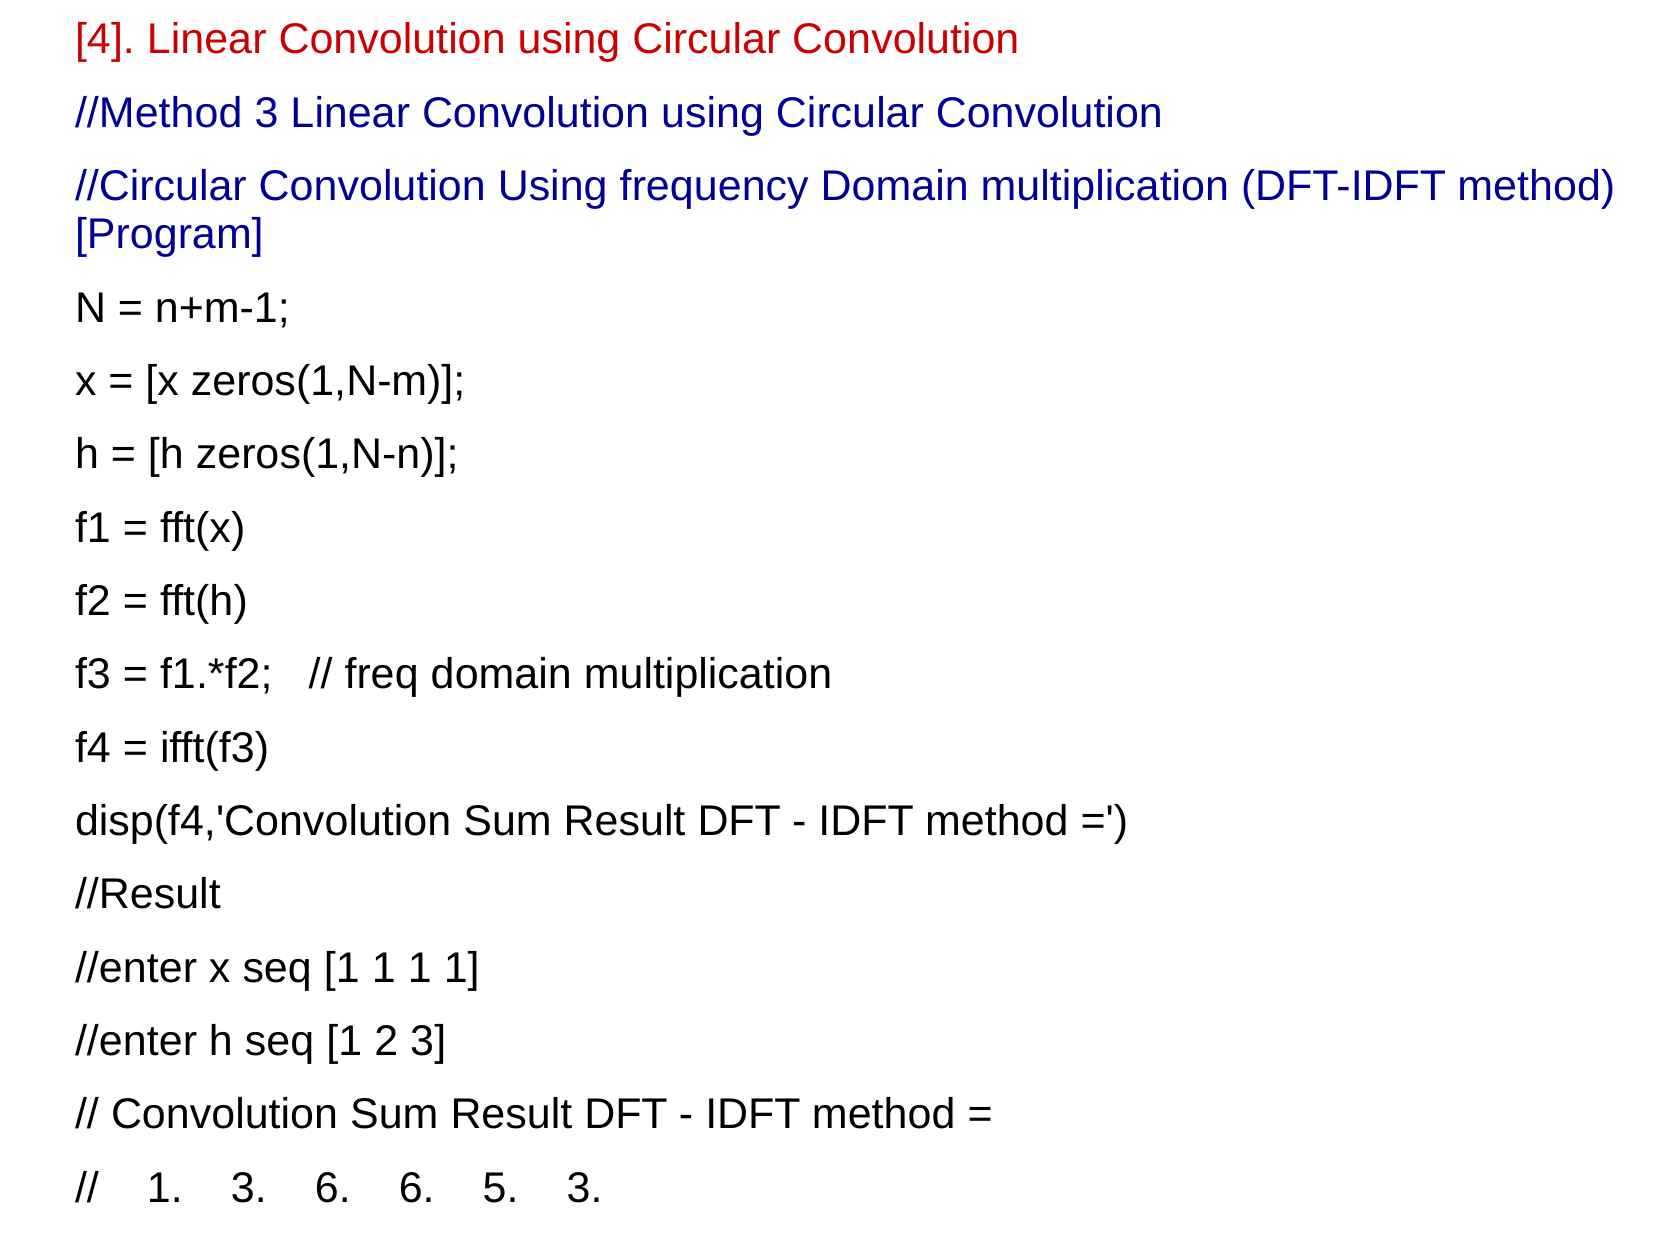

# [4]. Linear Convolution using Circular Convolution
//Method 3 Linear Convolution using Circular Convolution
//Circular Convolution Using frequency Domain multiplication (DFT-IDFT method)[Program]
N = n+m-1;
x = [x zeros(1,N-m)];
h = [h zeros(1,N-n)];
f1 = fft(x)
f2 = fft(h)
f3 = f1.*f2; // freq domain multiplication
f4 = ifft(f3)
disp(f4,'Convolution Sum Result DFT - IDFT method =')
//Result
//enter x seq [1 1 1 1]
//enter h seq [1 2 3]
// Convolution Sum Result DFT - IDFT method =
// 1. 3. 6. 6. 5. 3.